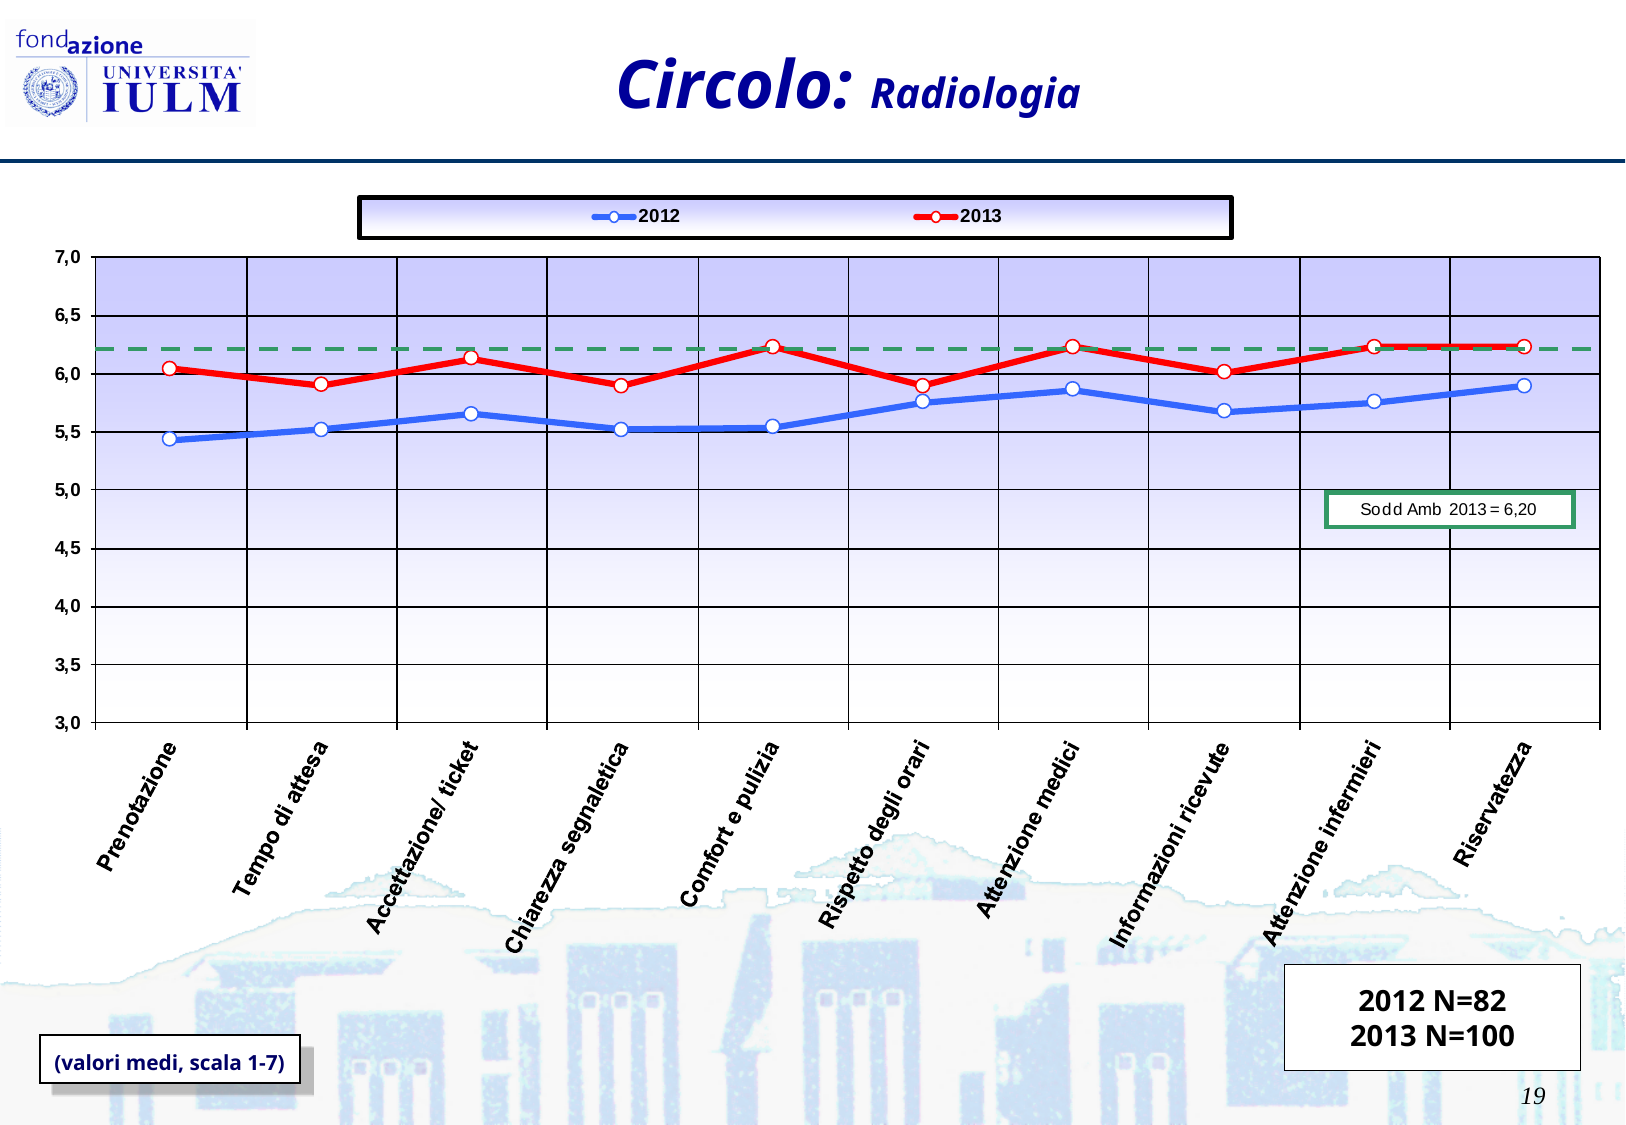

Circolo: Radiologia
2012 N=82
2013 N=100
(valori medi, scala 1-7)